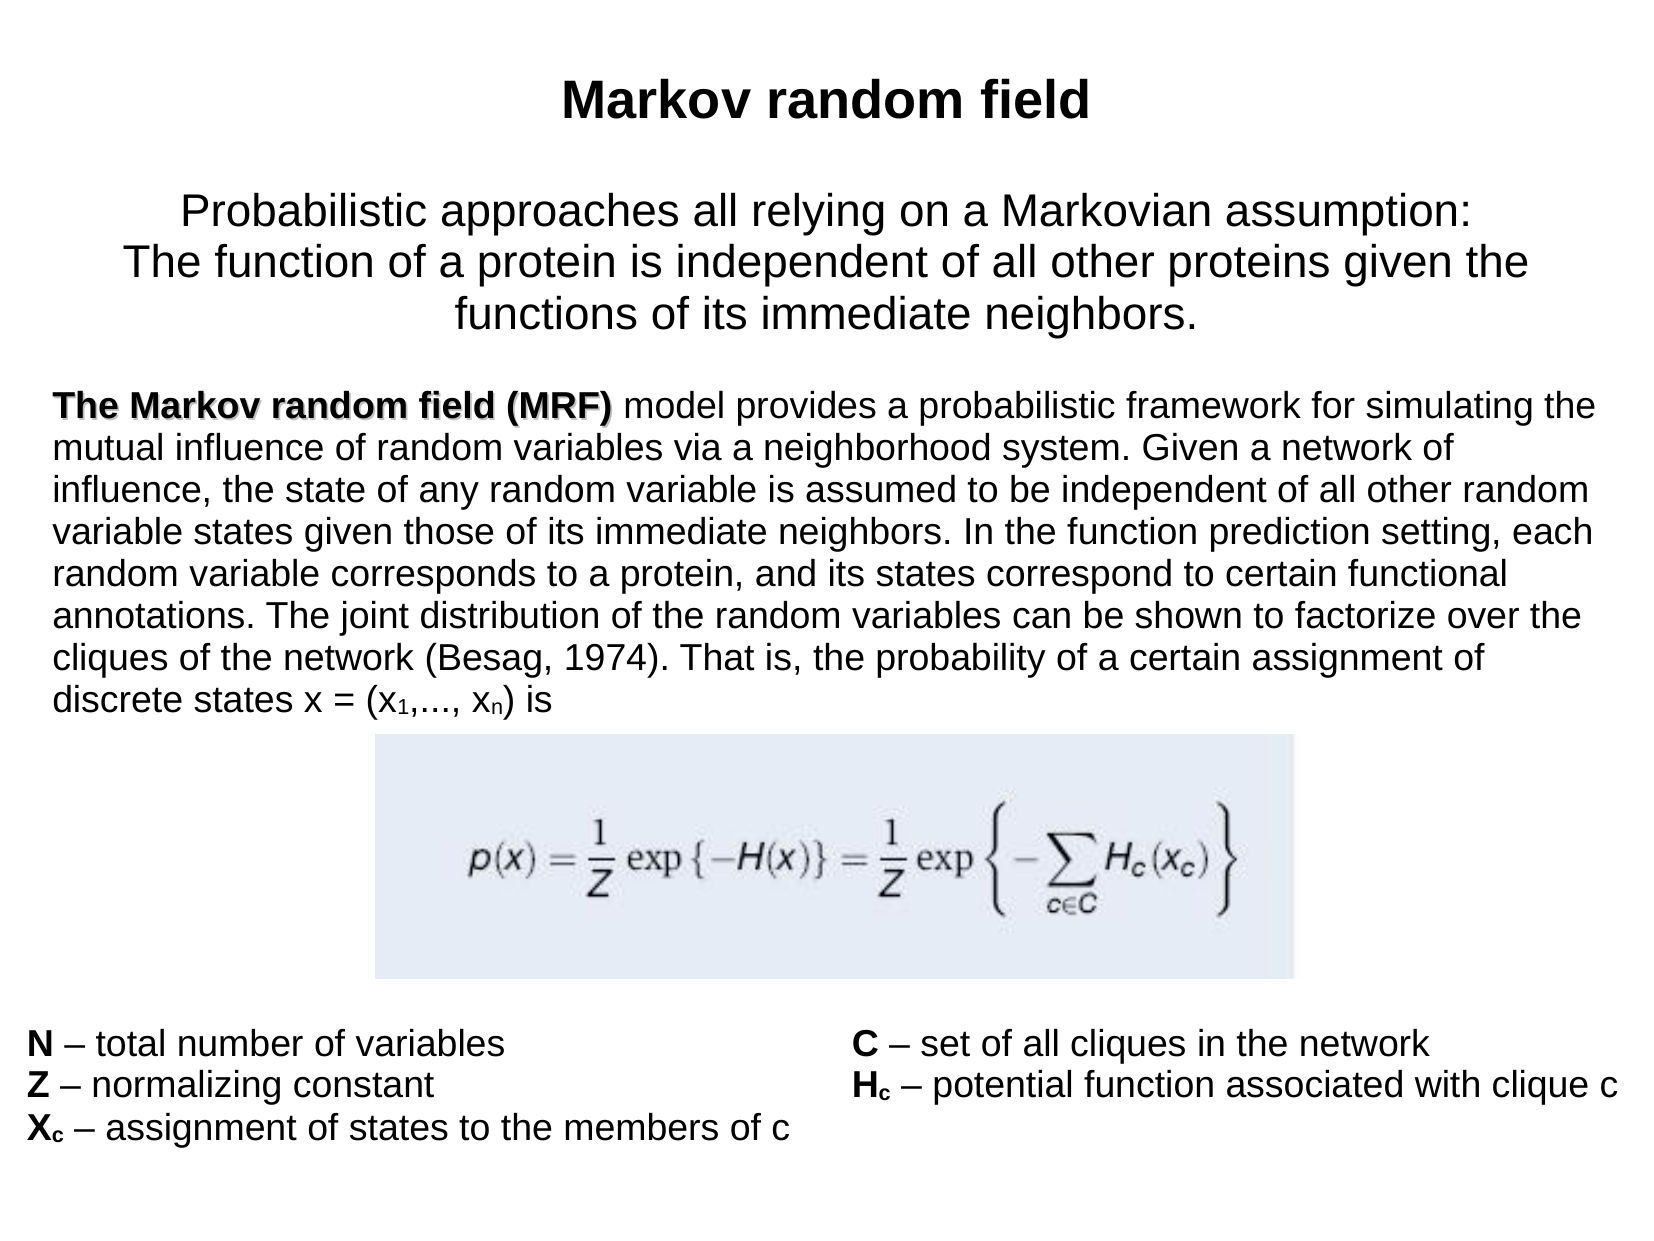

Markov random field
Probabilistic approaches all relying on a Markovian assumption:
The function of a protein is independent of all other proteins given the functions of its immediate neighbors.
The Markov random field (MRF) model provides a probabilistic framework for simulating the mutual influence of random variables via a neighborhood system. Given a network of influence, the state of any random variable is assumed to be independent of all other random variable states given those of its immediate neighbors. In the function prediction setting, each random variable corresponds to a protein, and its states correspond to certain functional annotations. The joint distribution of the random variables can be shown to factorize over the cliques of the network (Besag, 1974). That is, the probability of a certain assignment of discrete states x = (x1,..., xn) is
N – total number of variables					C – set of all cliques in the network
Z – normalizing constant						Hc – potential function associated with clique c
Xc – assignment of states to the members of c